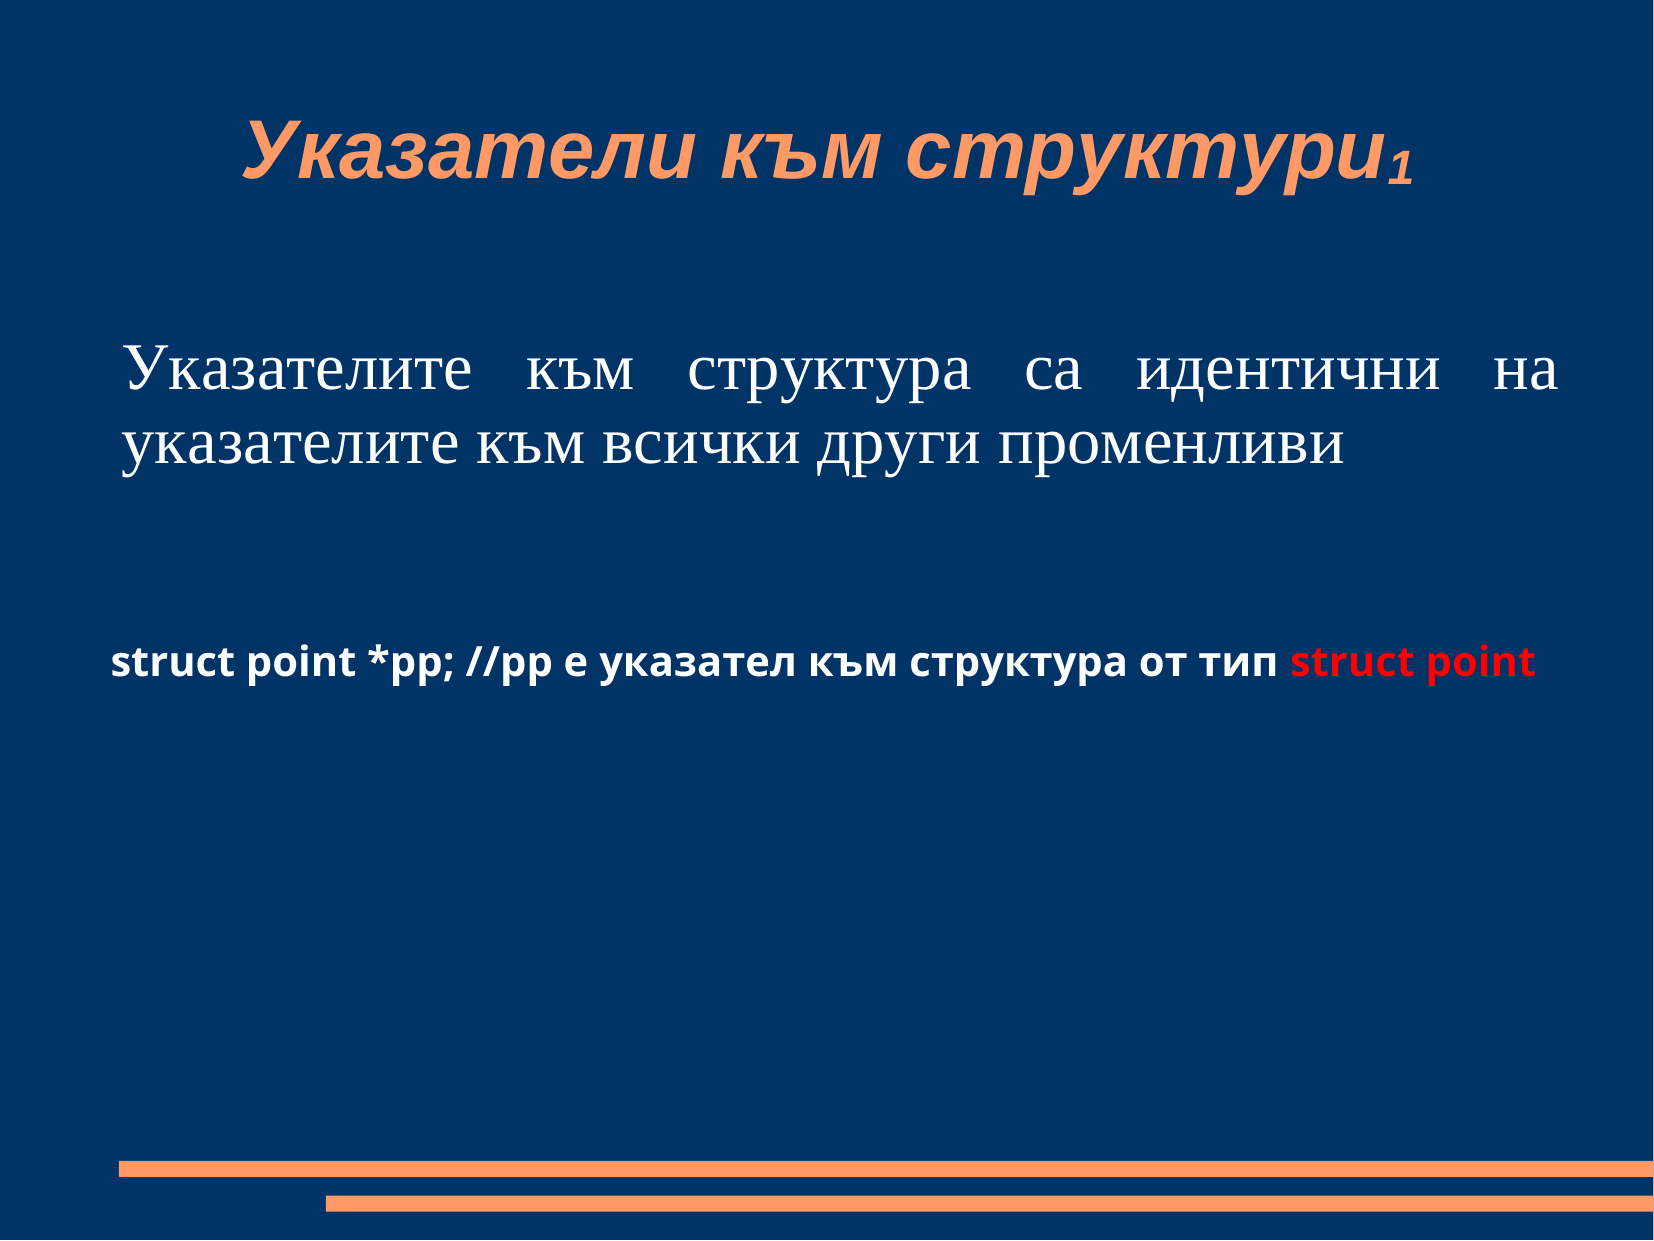

# Указатели към структури1
Указателите към структура са идентични на указателите към всички други променливи
struct point *pp; //pp е указател към структура от тип struct point